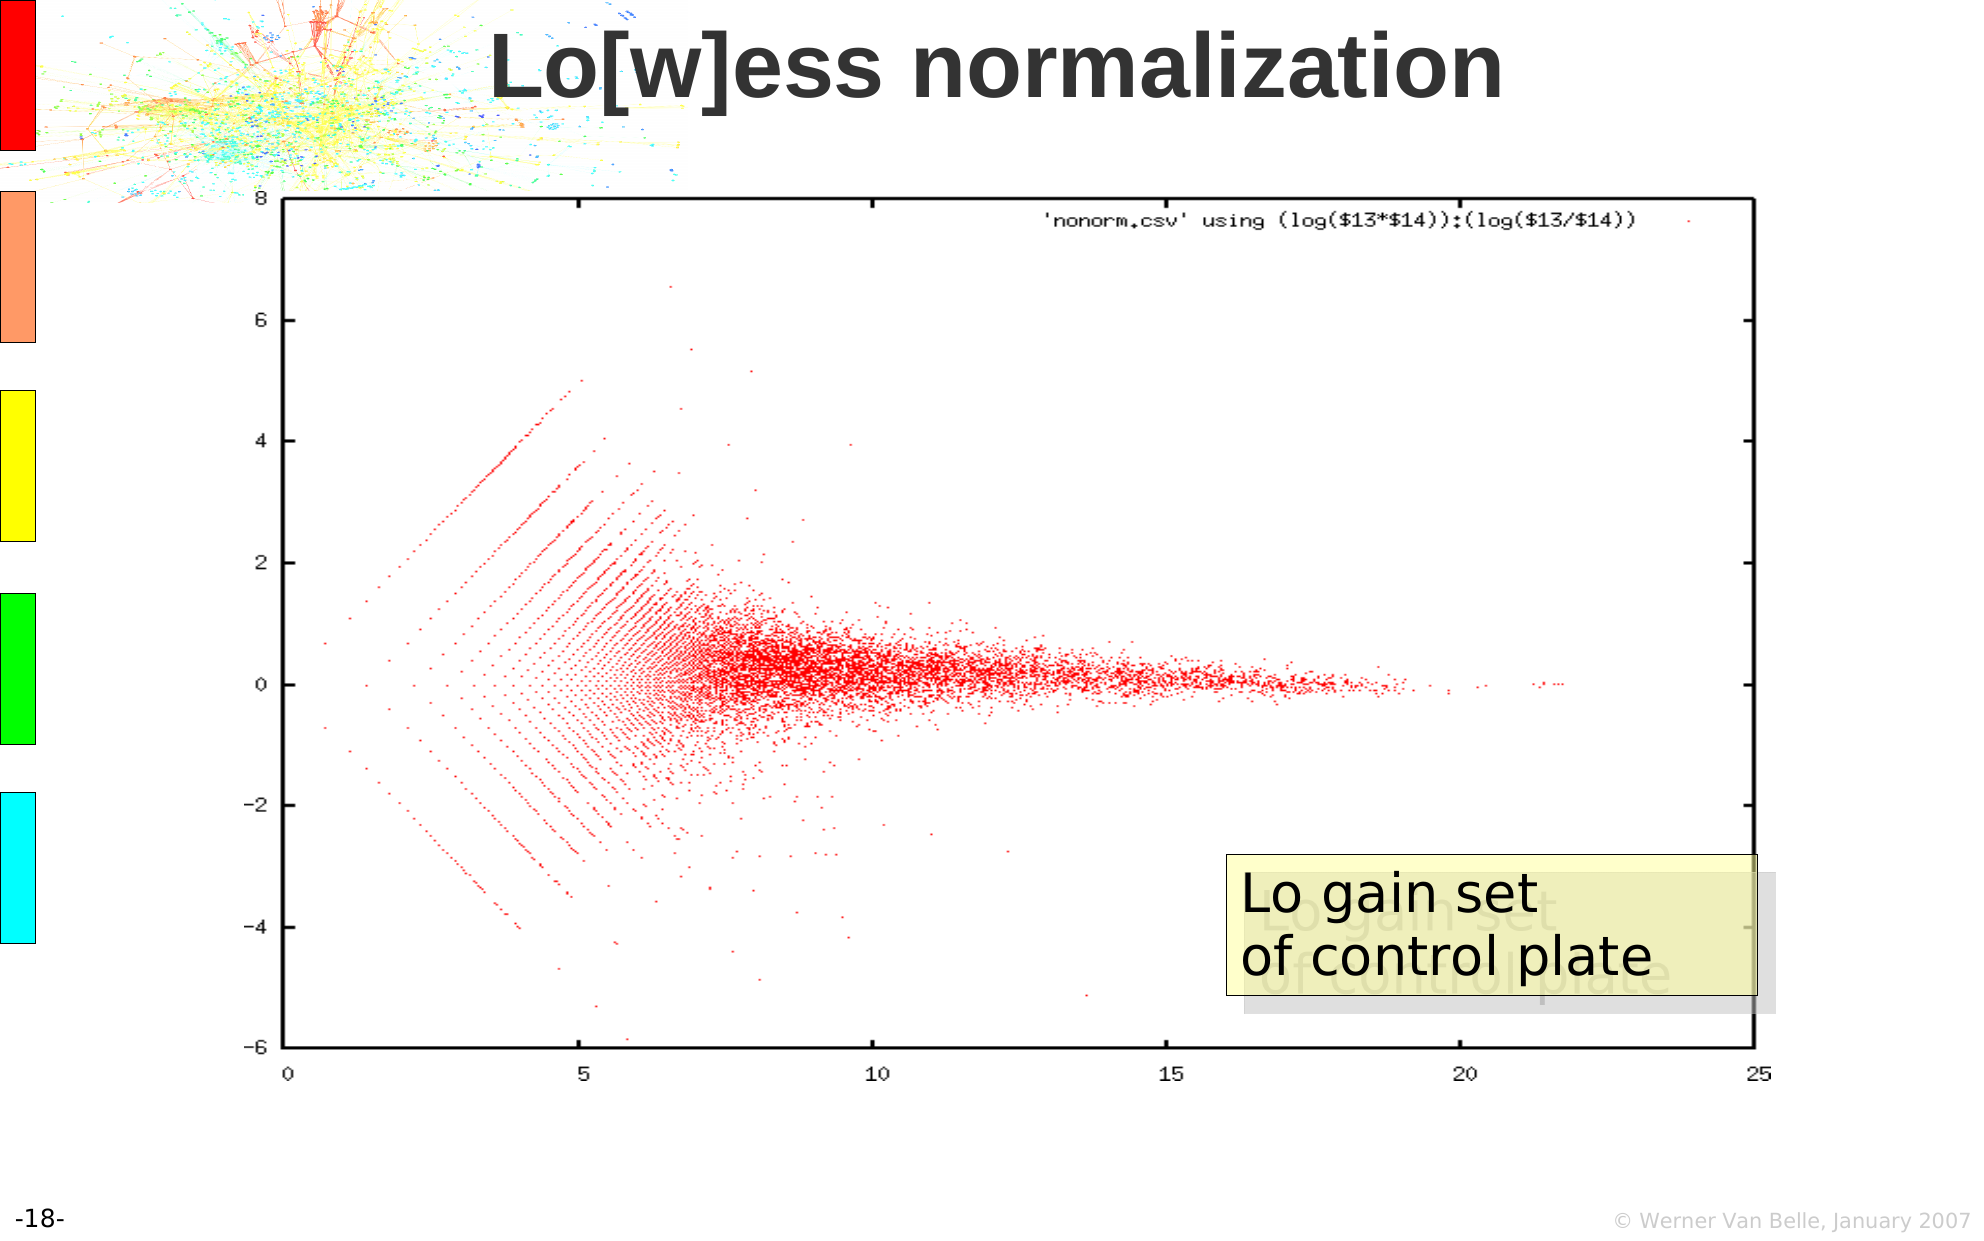

# Lo[w]ess normalization
Lo gain set
of control plate